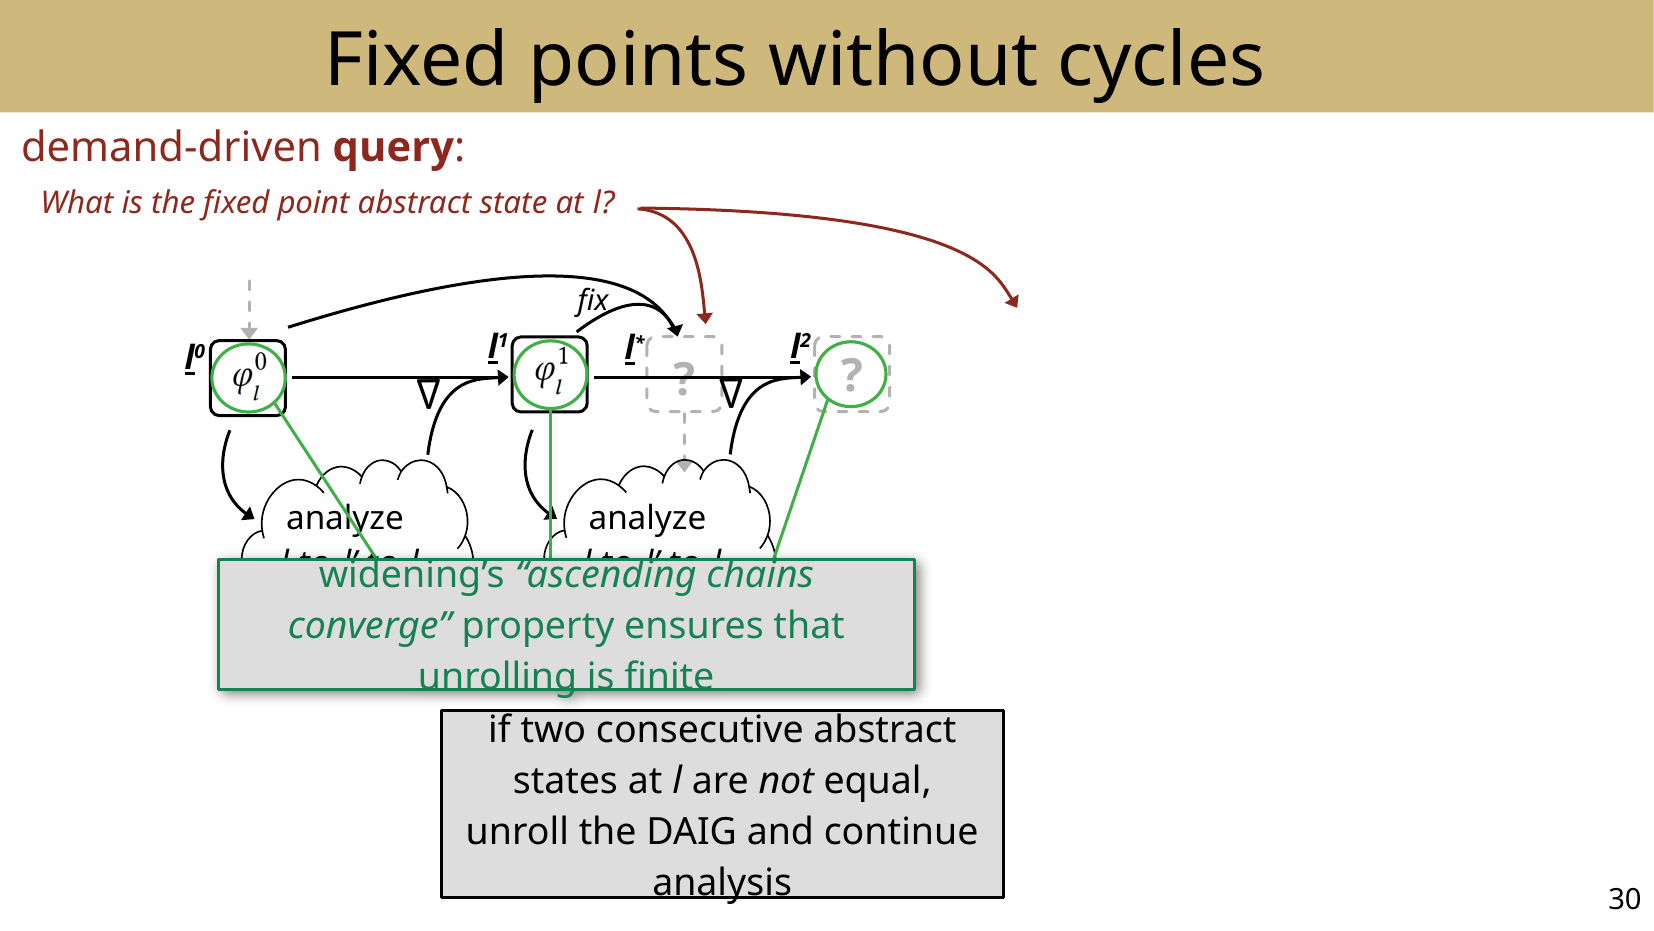

# Fixed points without cycles
demand-driven query:
 What is the fixed point abstract state at l?
fix
?
l*
l2
?
Δ
analyze
l-to-l’-to-l
loop
l1
l0
widening’s “ascending chains converge” property ensures that unrolling is finite
Δ
analyze
l-to-l’-to-l
loop
if two consecutive abstract states at l are not equal, unroll the DAIG and continue analysis